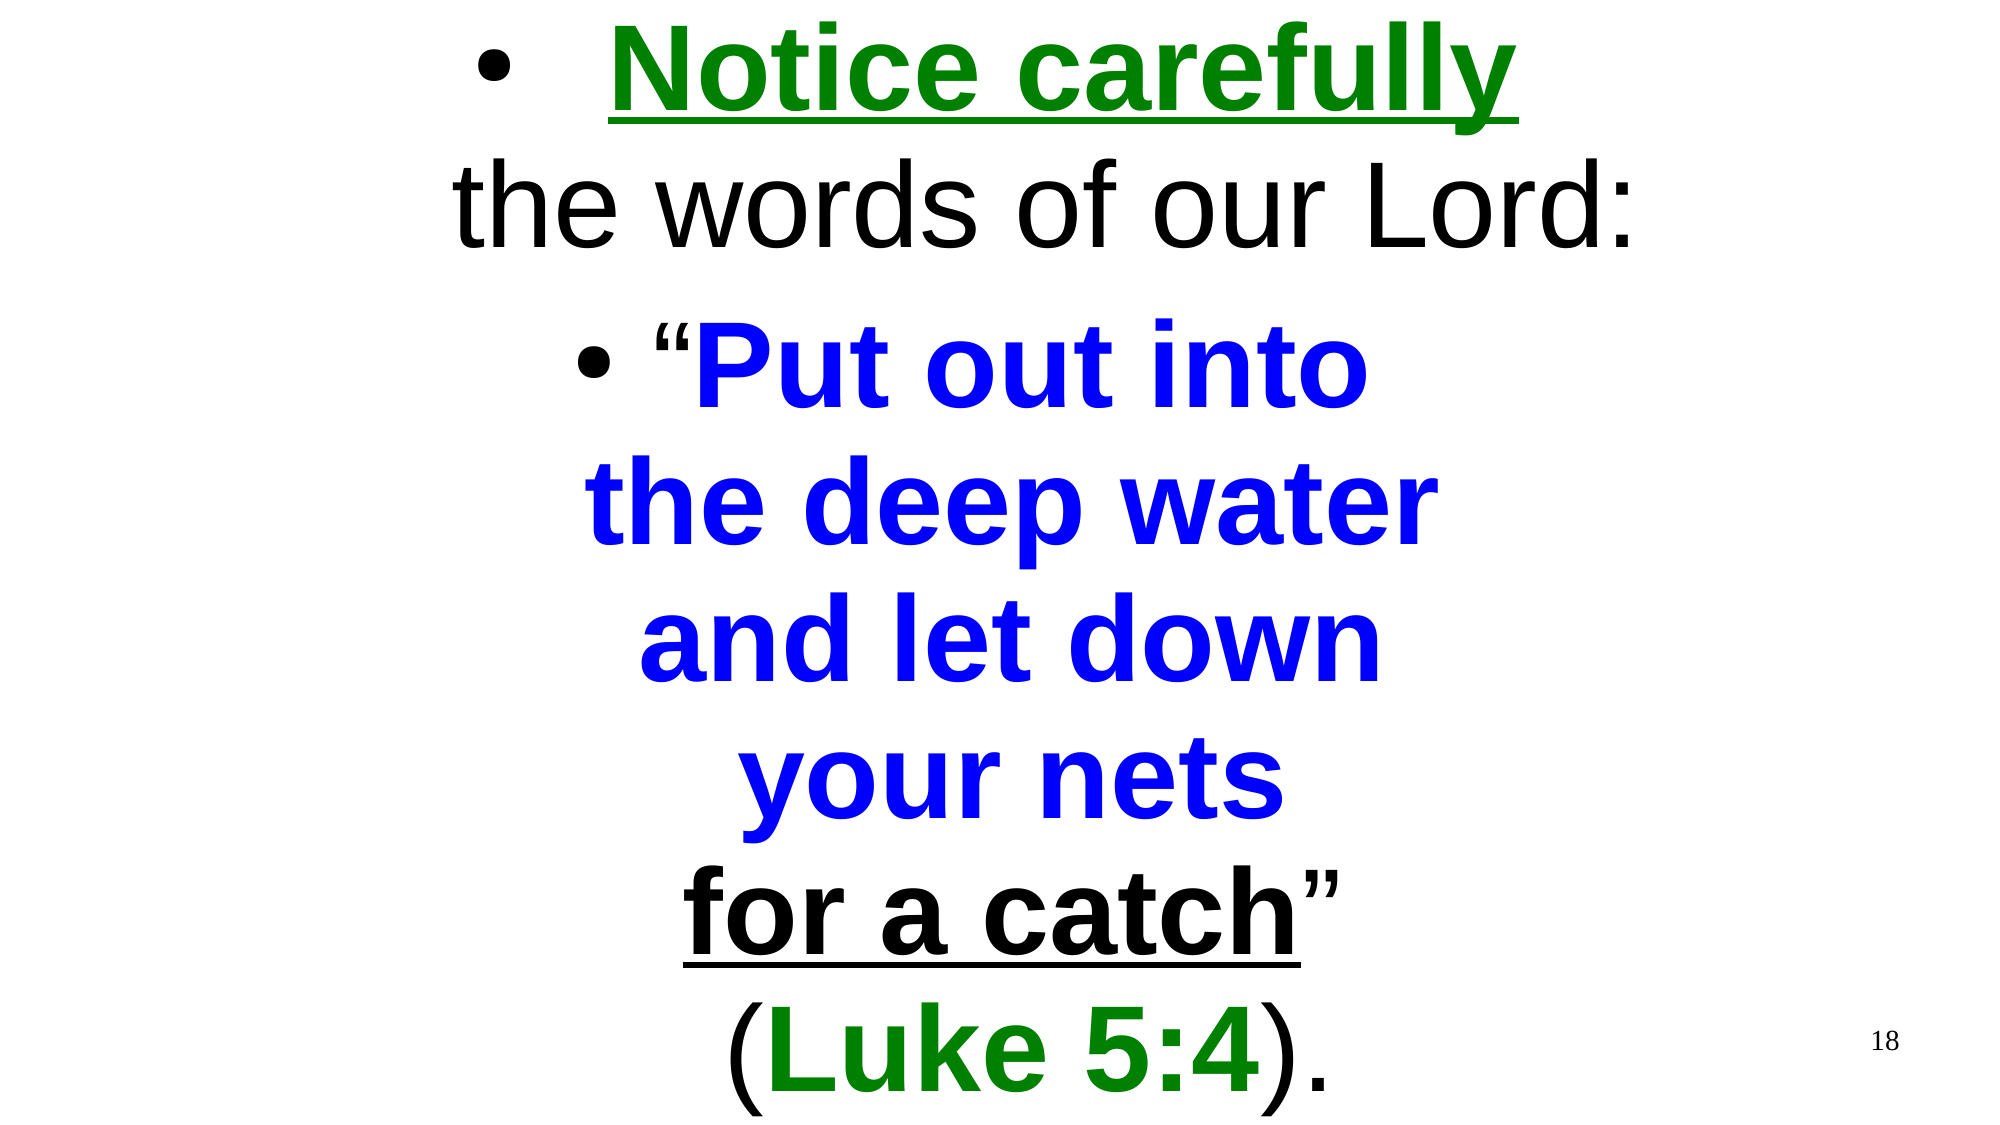

# Notice carefully the words of our Lord:
“Put out into
the deep water
and let down
your nets
for a catch”
(Luke 5:4).
18